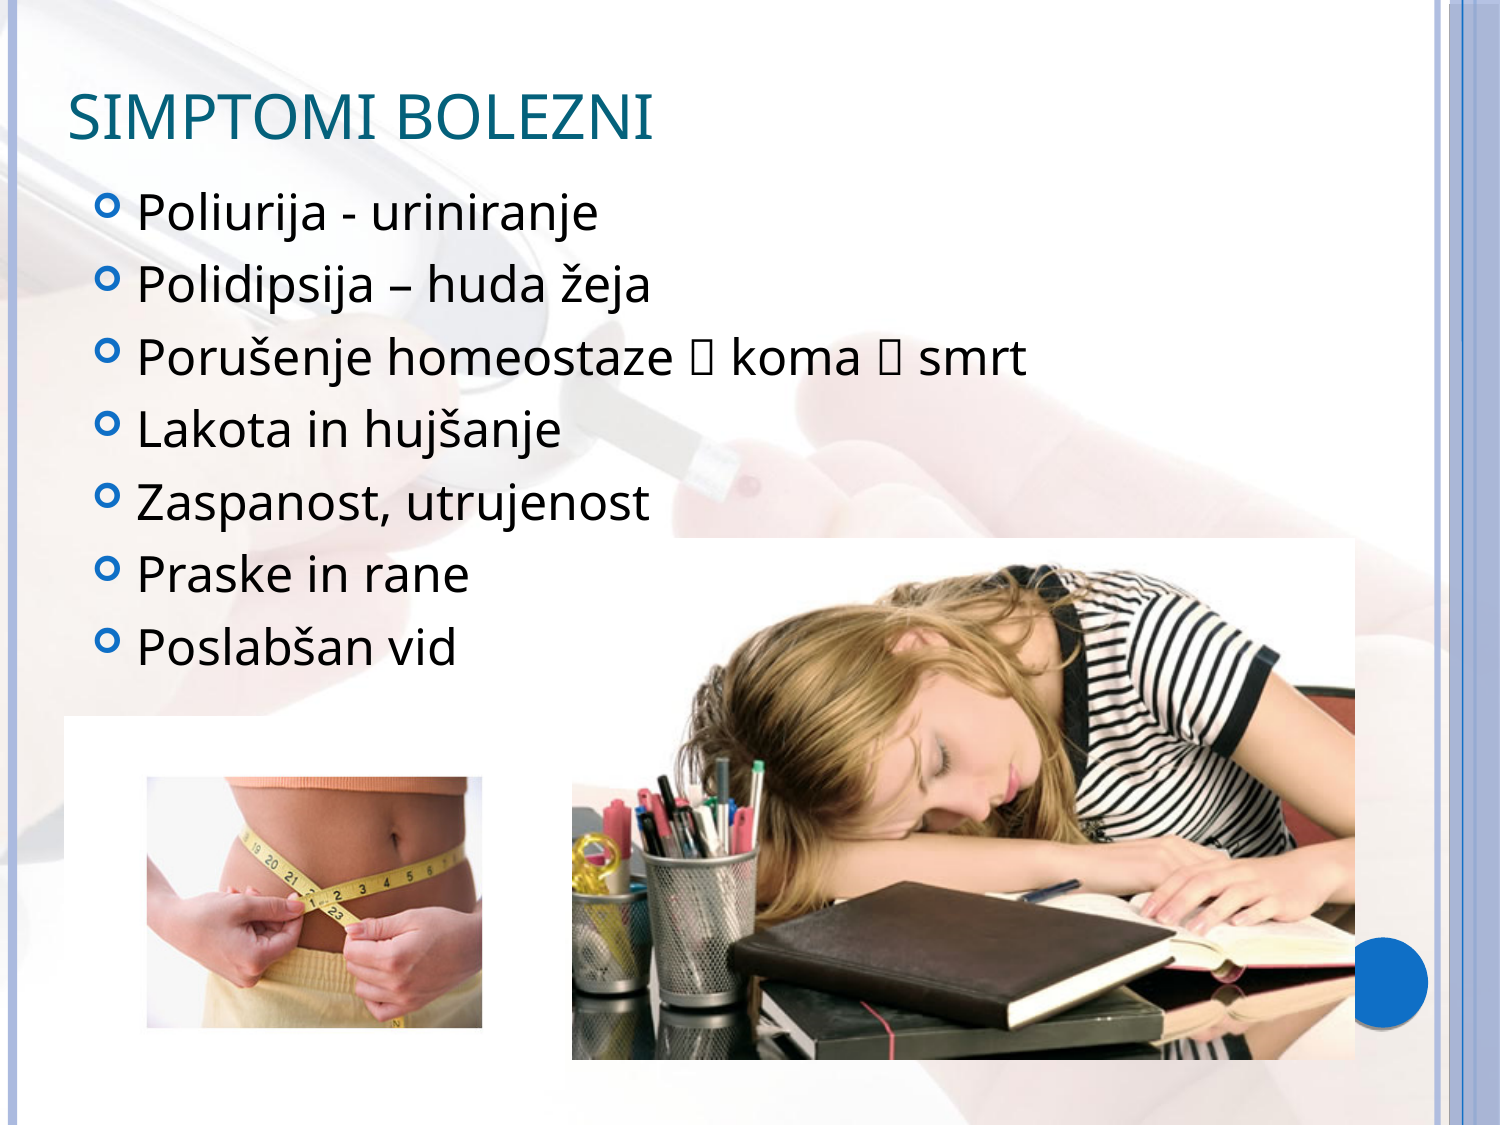

# Simptomi bolezni
Poliurija - uriniranje
Polidipsija – huda žeja
Porušenje homeostaze  koma  smrt
Lakota in hujšanje
Zaspanost, utrujenost
Praske in rane
Poslabšan vid